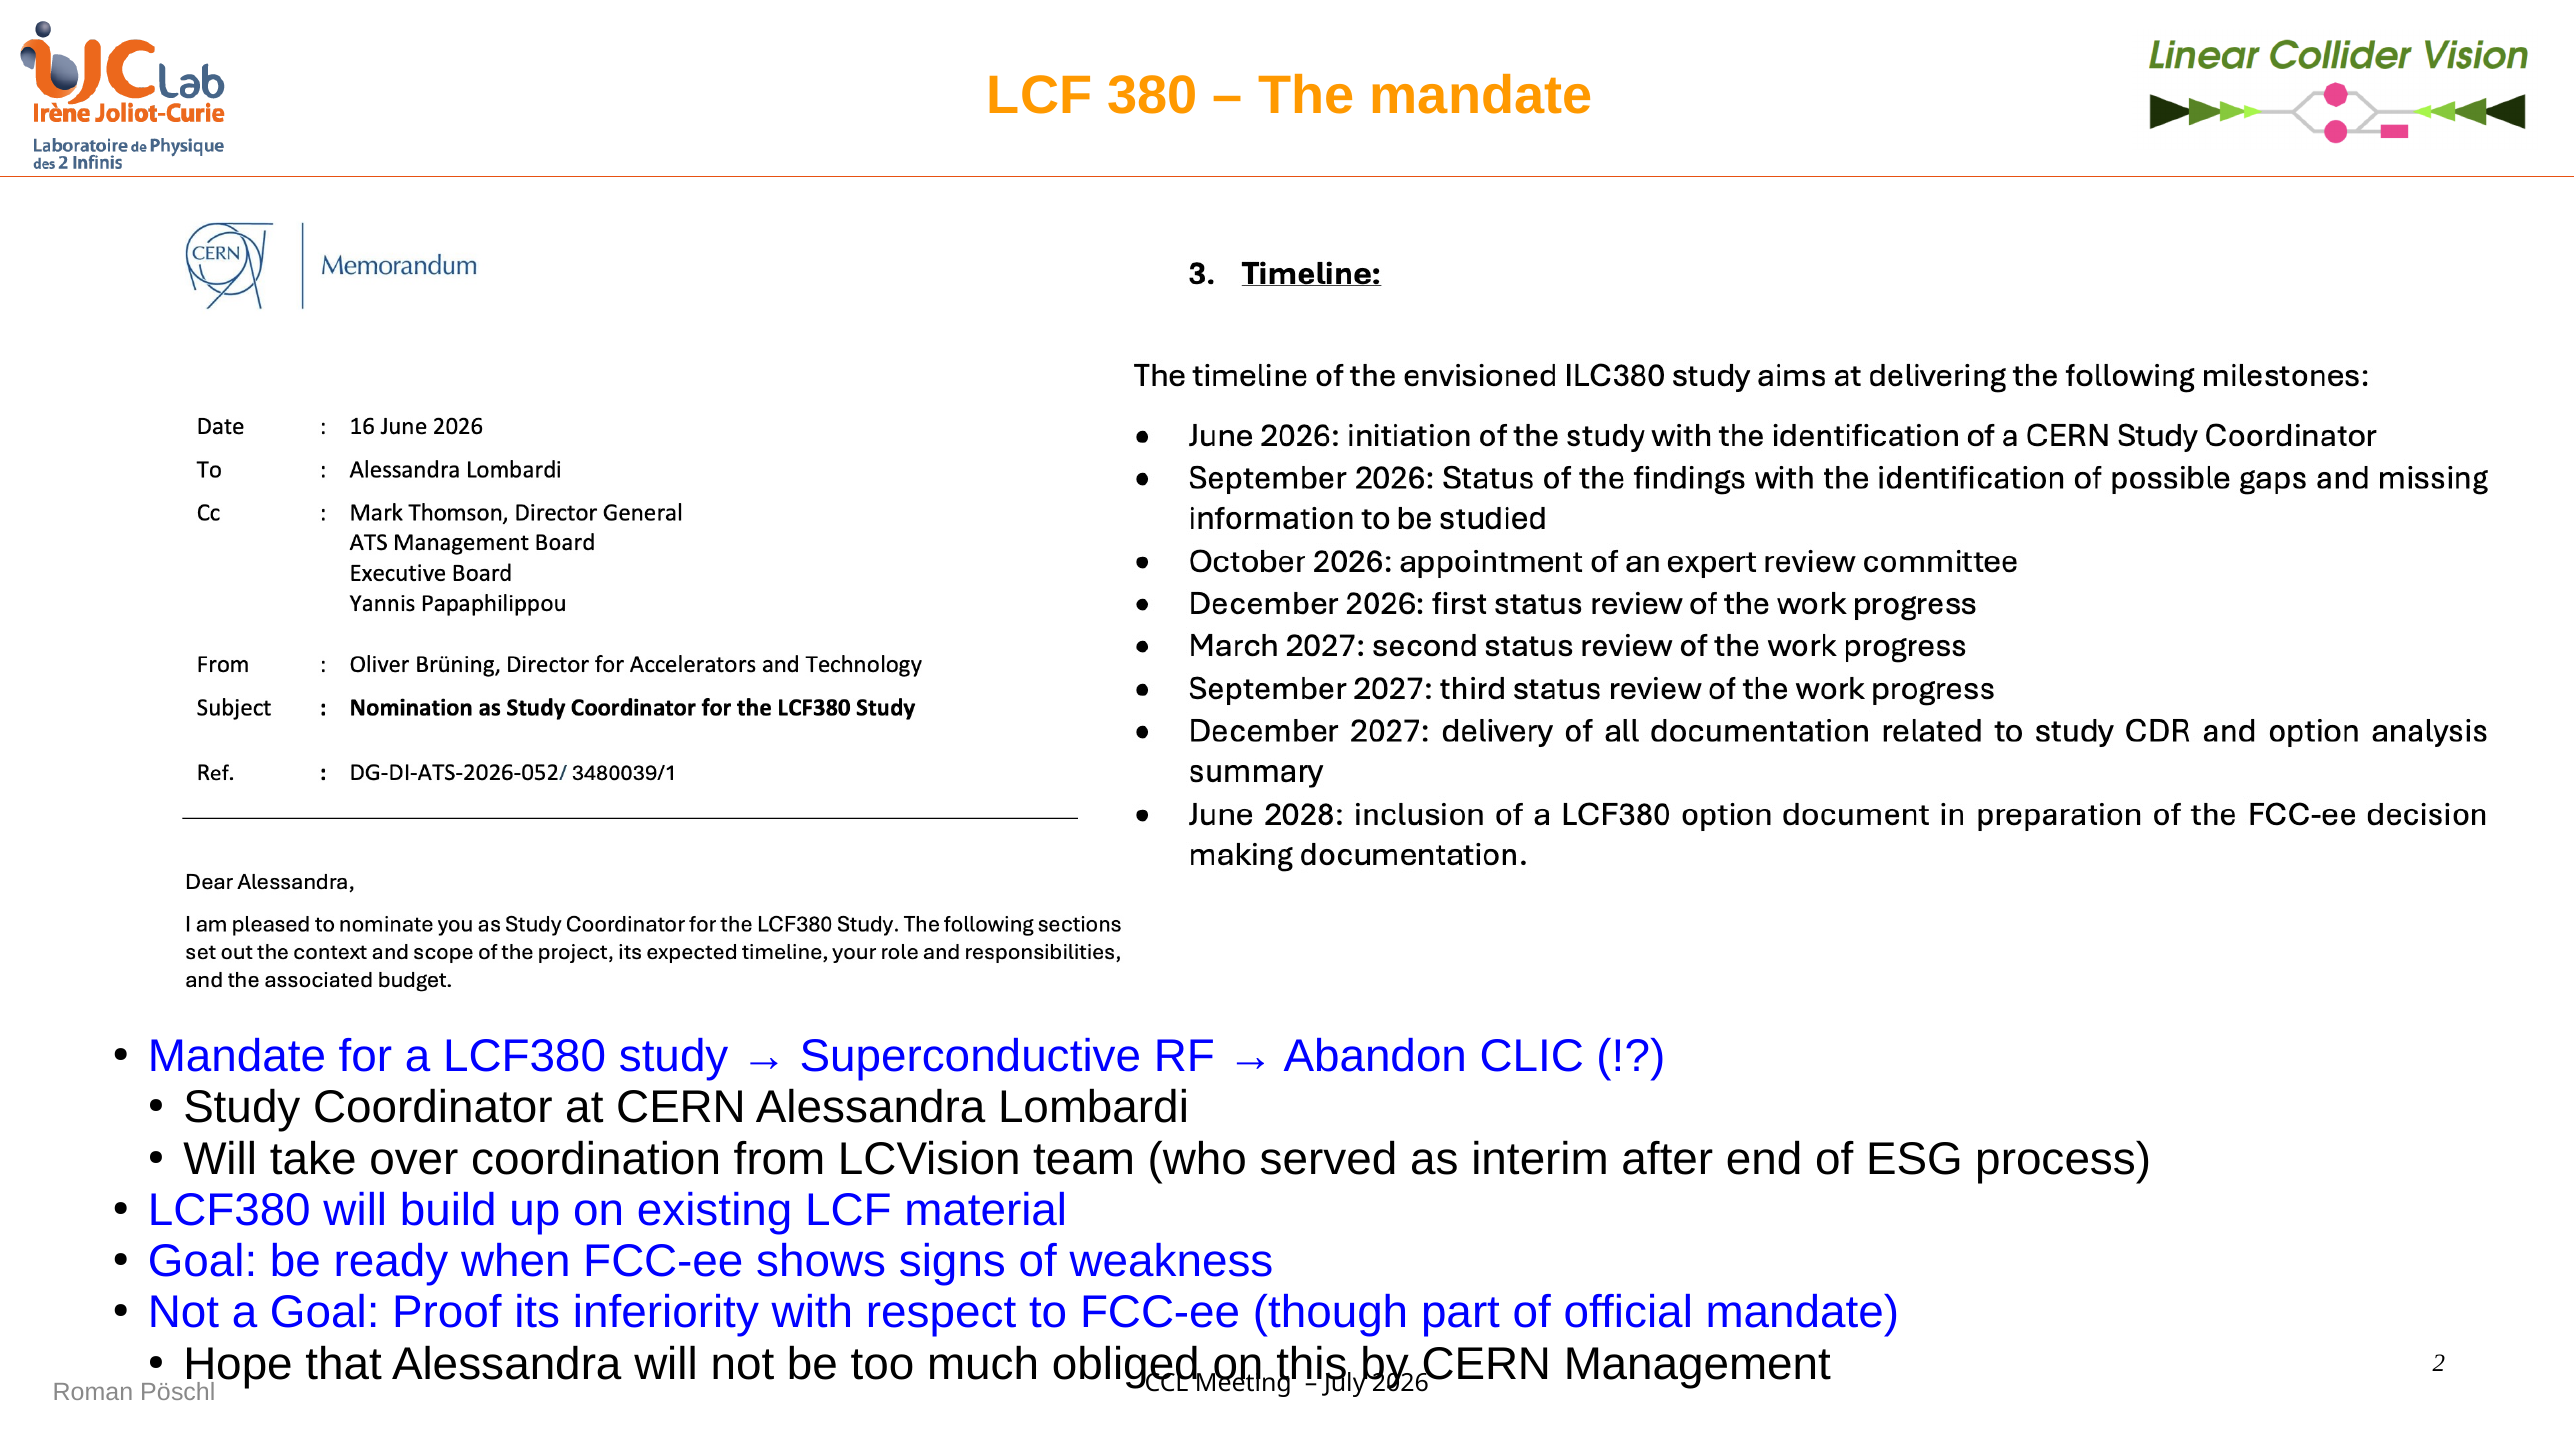

# LCF 380 – The mandate
Mandate for a LCF380 study → Superconductive RF → Abandon CLIC (!?)
Study Coordinator at CERN Alessandra Lombardi
Will take over coordination from LCVision team (who served as interim after end of ESG process)
LCF380 will build up on existing LCF material
Goal: be ready when FCC-ee shows signs of weakness
Not a Goal: Proof its inferiority with respect to FCC-ee (though part of official mandate)
Hope that Alessandra will not be too much obliged on this by CERN Management
2